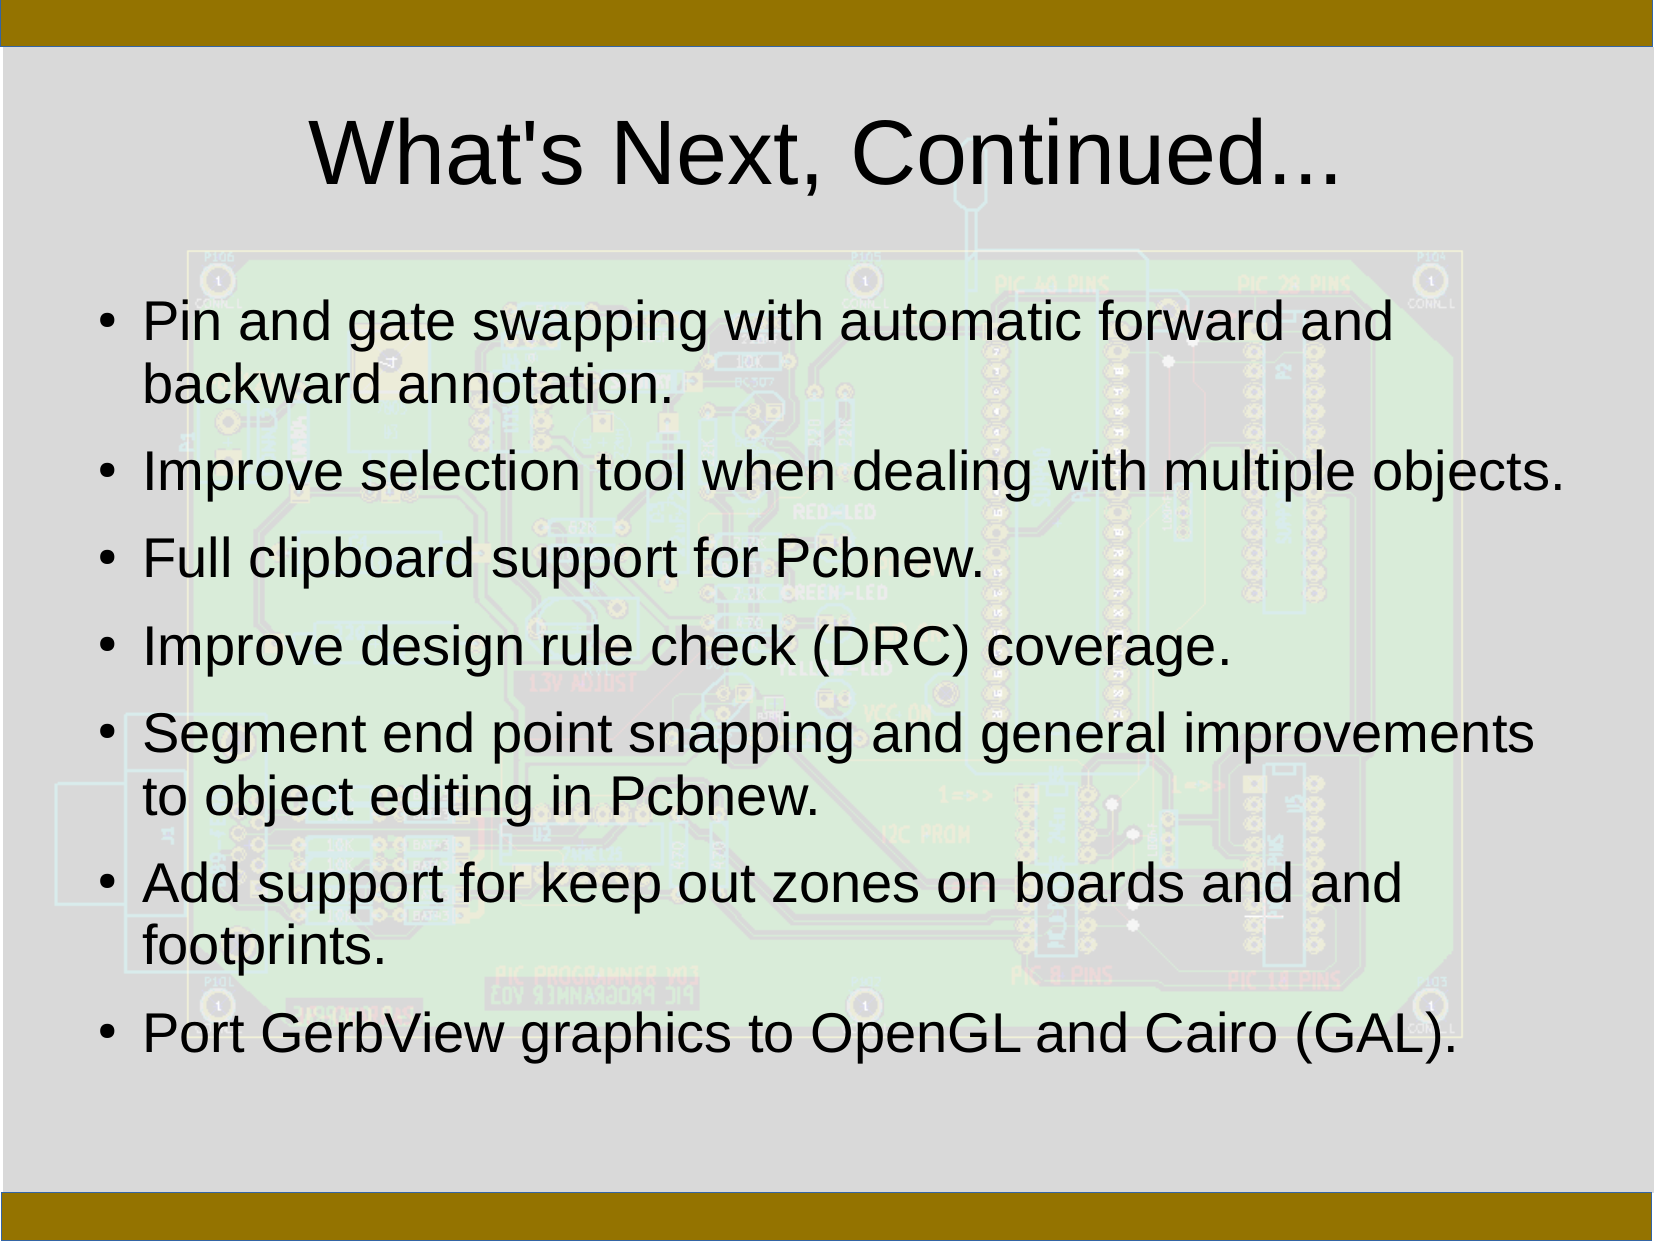

# What's Next, Continued...
Pin and gate swapping with automatic forward and backward annotation.
Improve selection tool when dealing with multiple objects.
Full clipboard support for Pcbnew.
Improve design rule check (DRC) coverage.
Segment end point snapping and general improvements to object editing in Pcbnew.
Add support for keep out zones on boards and and footprints.
Port GerbView graphics to OpenGL and Cairo (GAL).